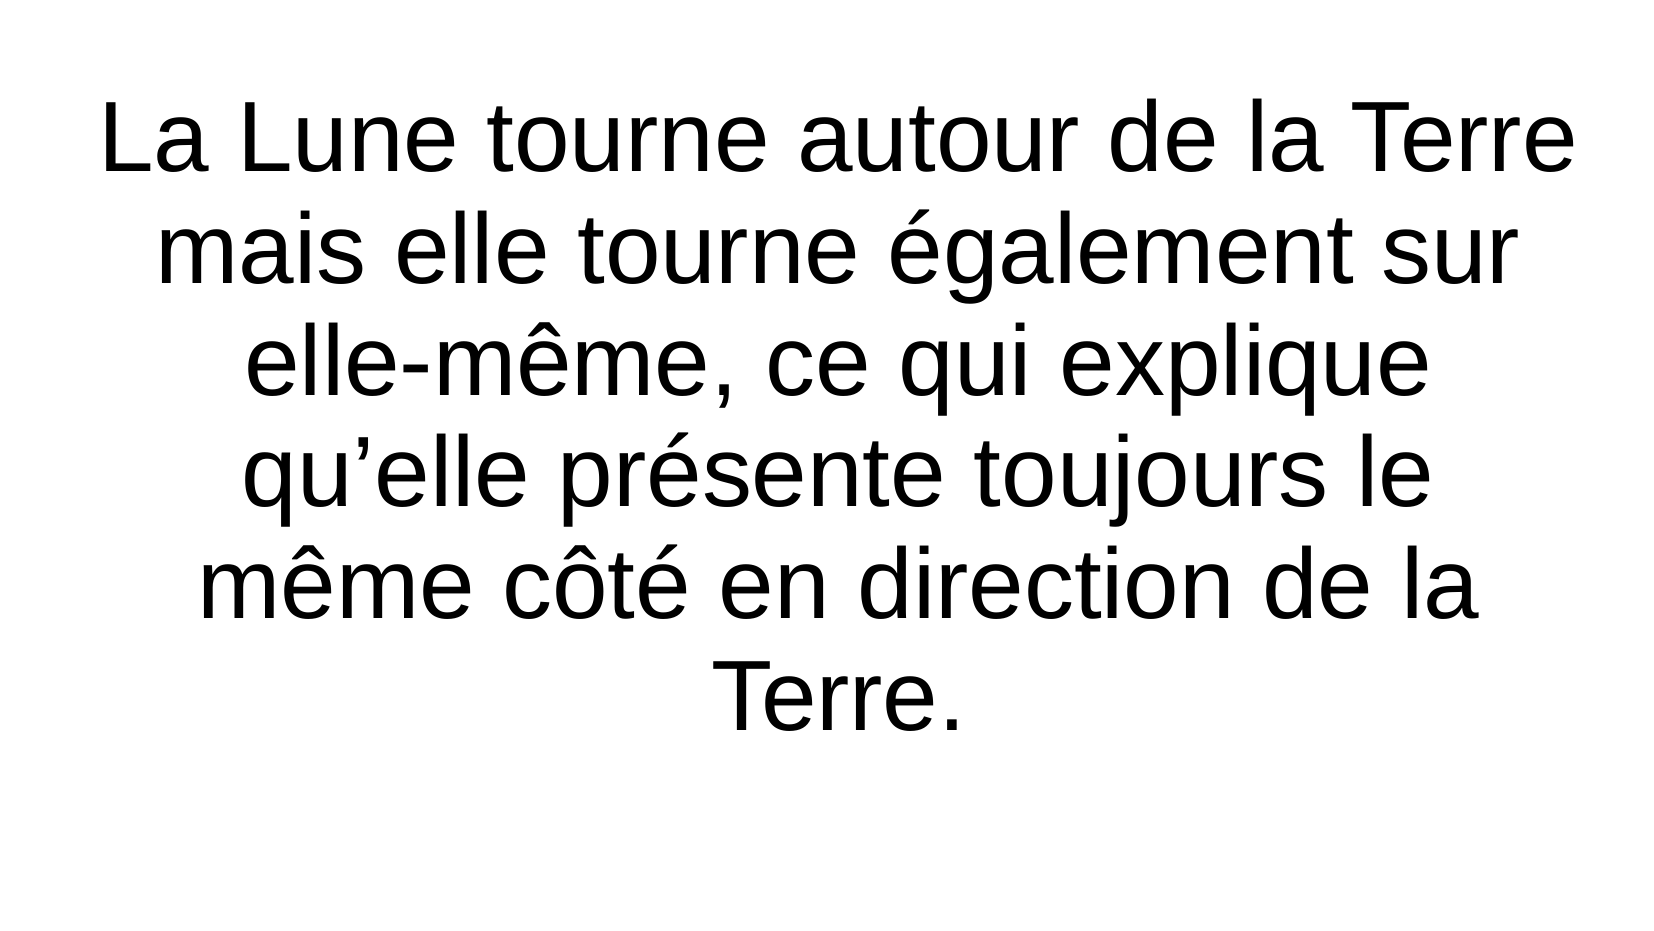

# La Lune tourne autour de la Terre mais elle tourne également sur elle-même, ce qui explique qu’elle présente toujours le même côté en direction de la Terre.